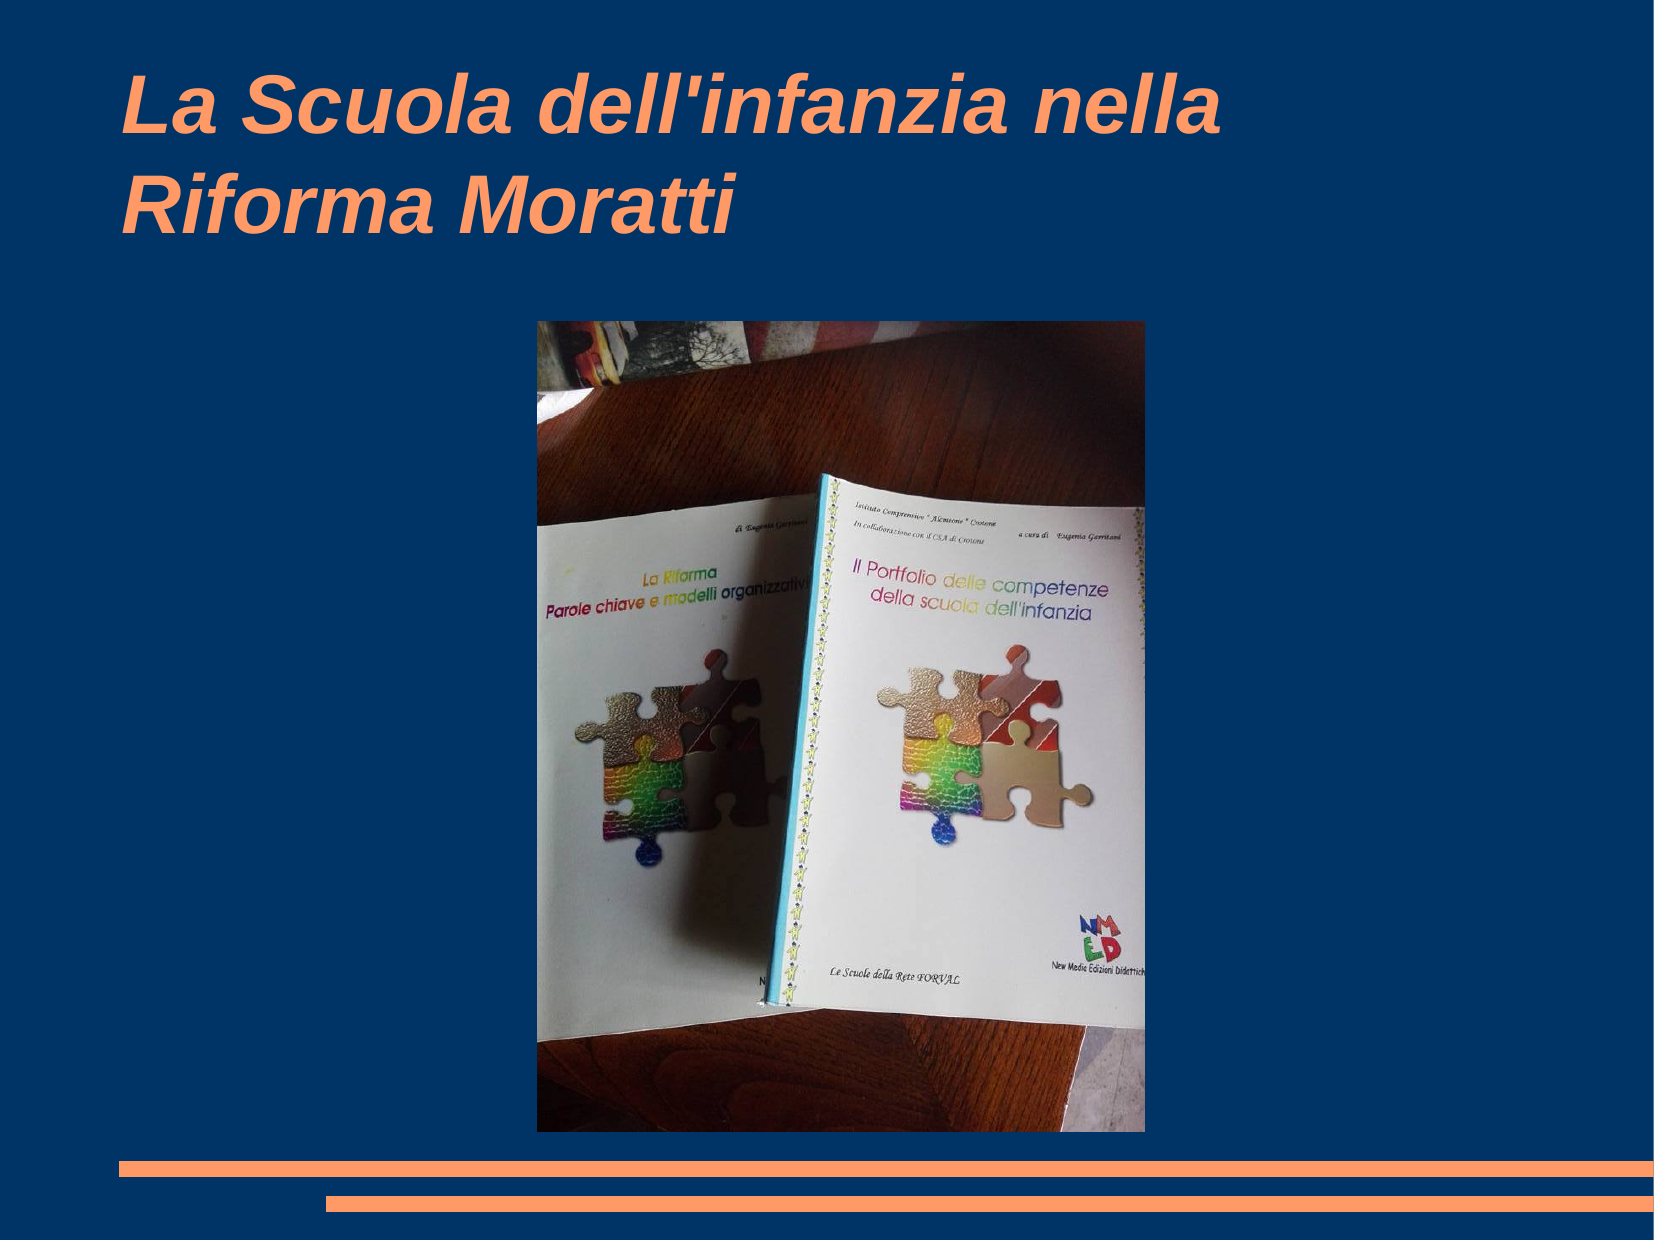

# La Scuola dell'infanzia nella Riforma Moratti